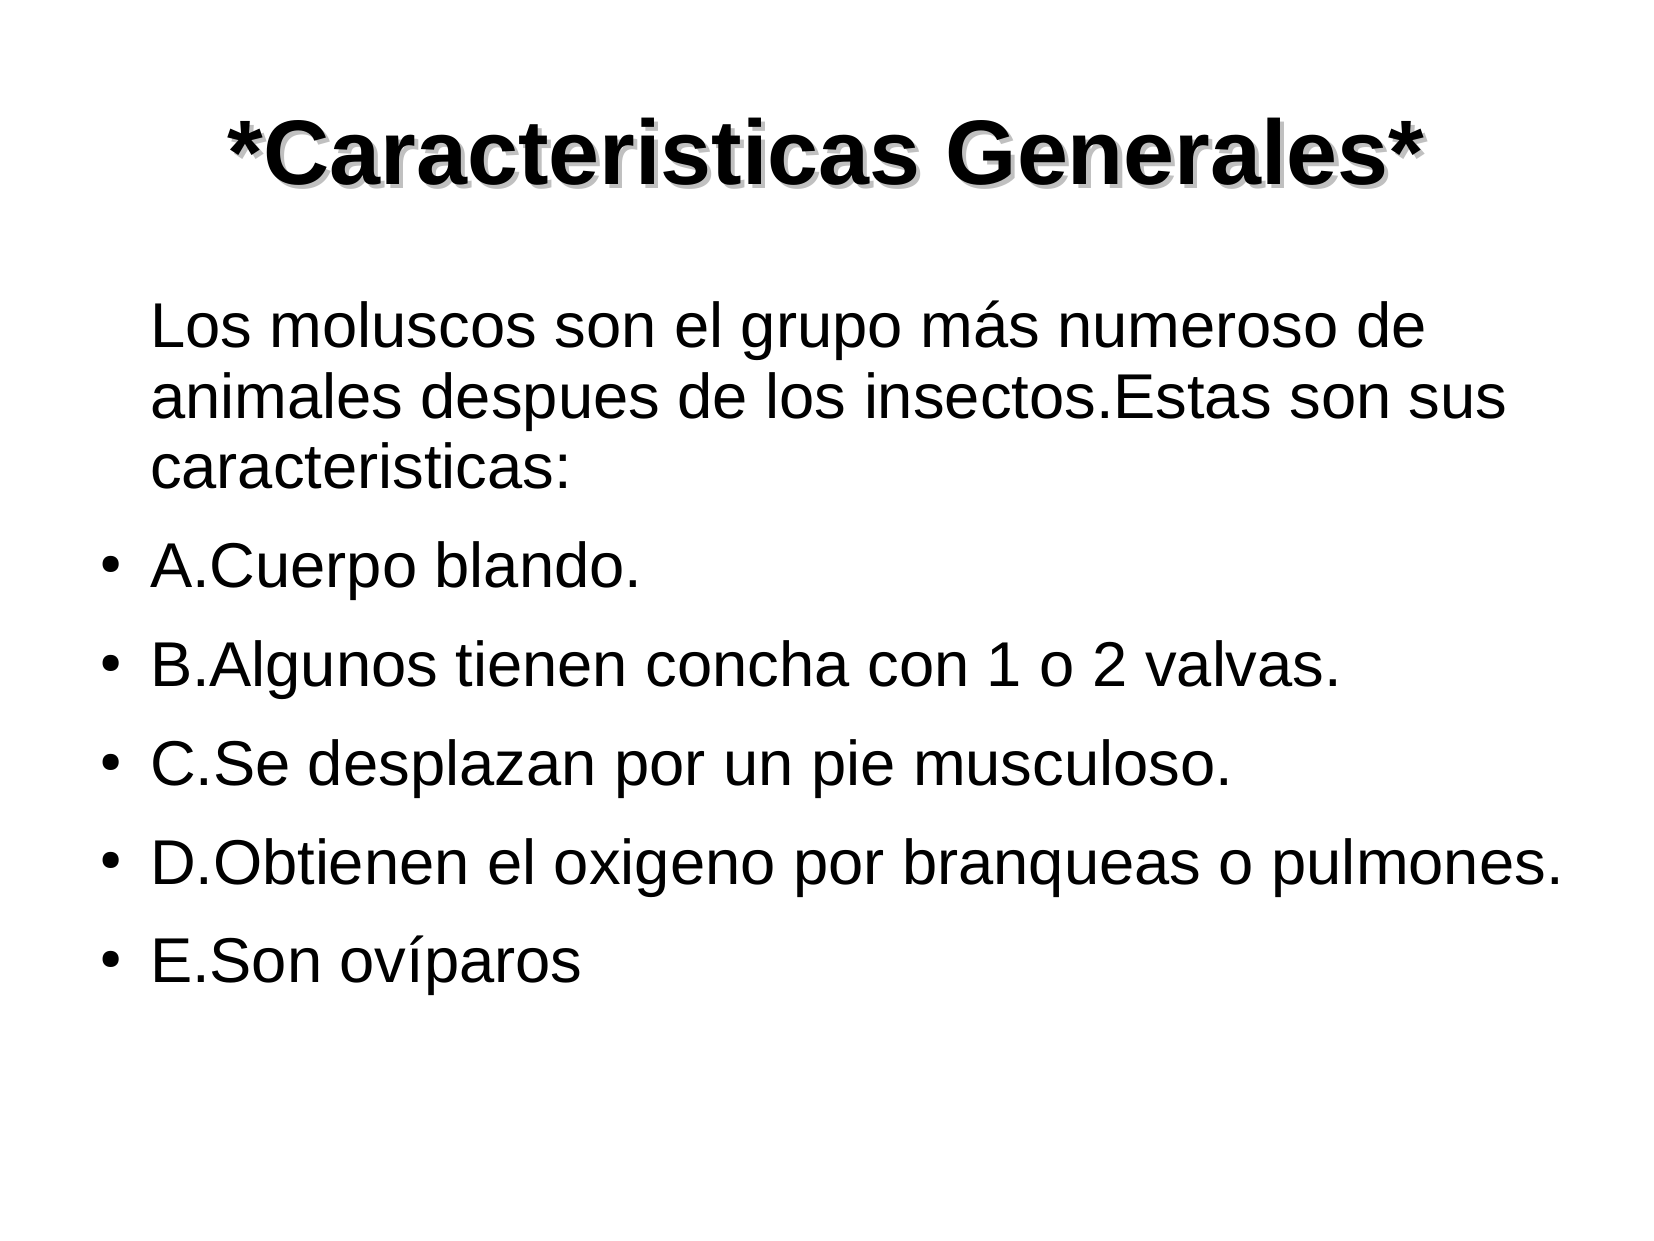

# *Caracteristicas Generales*
Los moluscos son el grupo más numeroso de animales despues de los insectos.Estas son sus caracteristicas:
A.Cuerpo blando.
B.Algunos tienen concha con 1 o 2 valvas.
C.Se desplazan por un pie musculoso.
D.Obtienen el oxigeno por branqueas o pulmones.
E.Son ovíparos